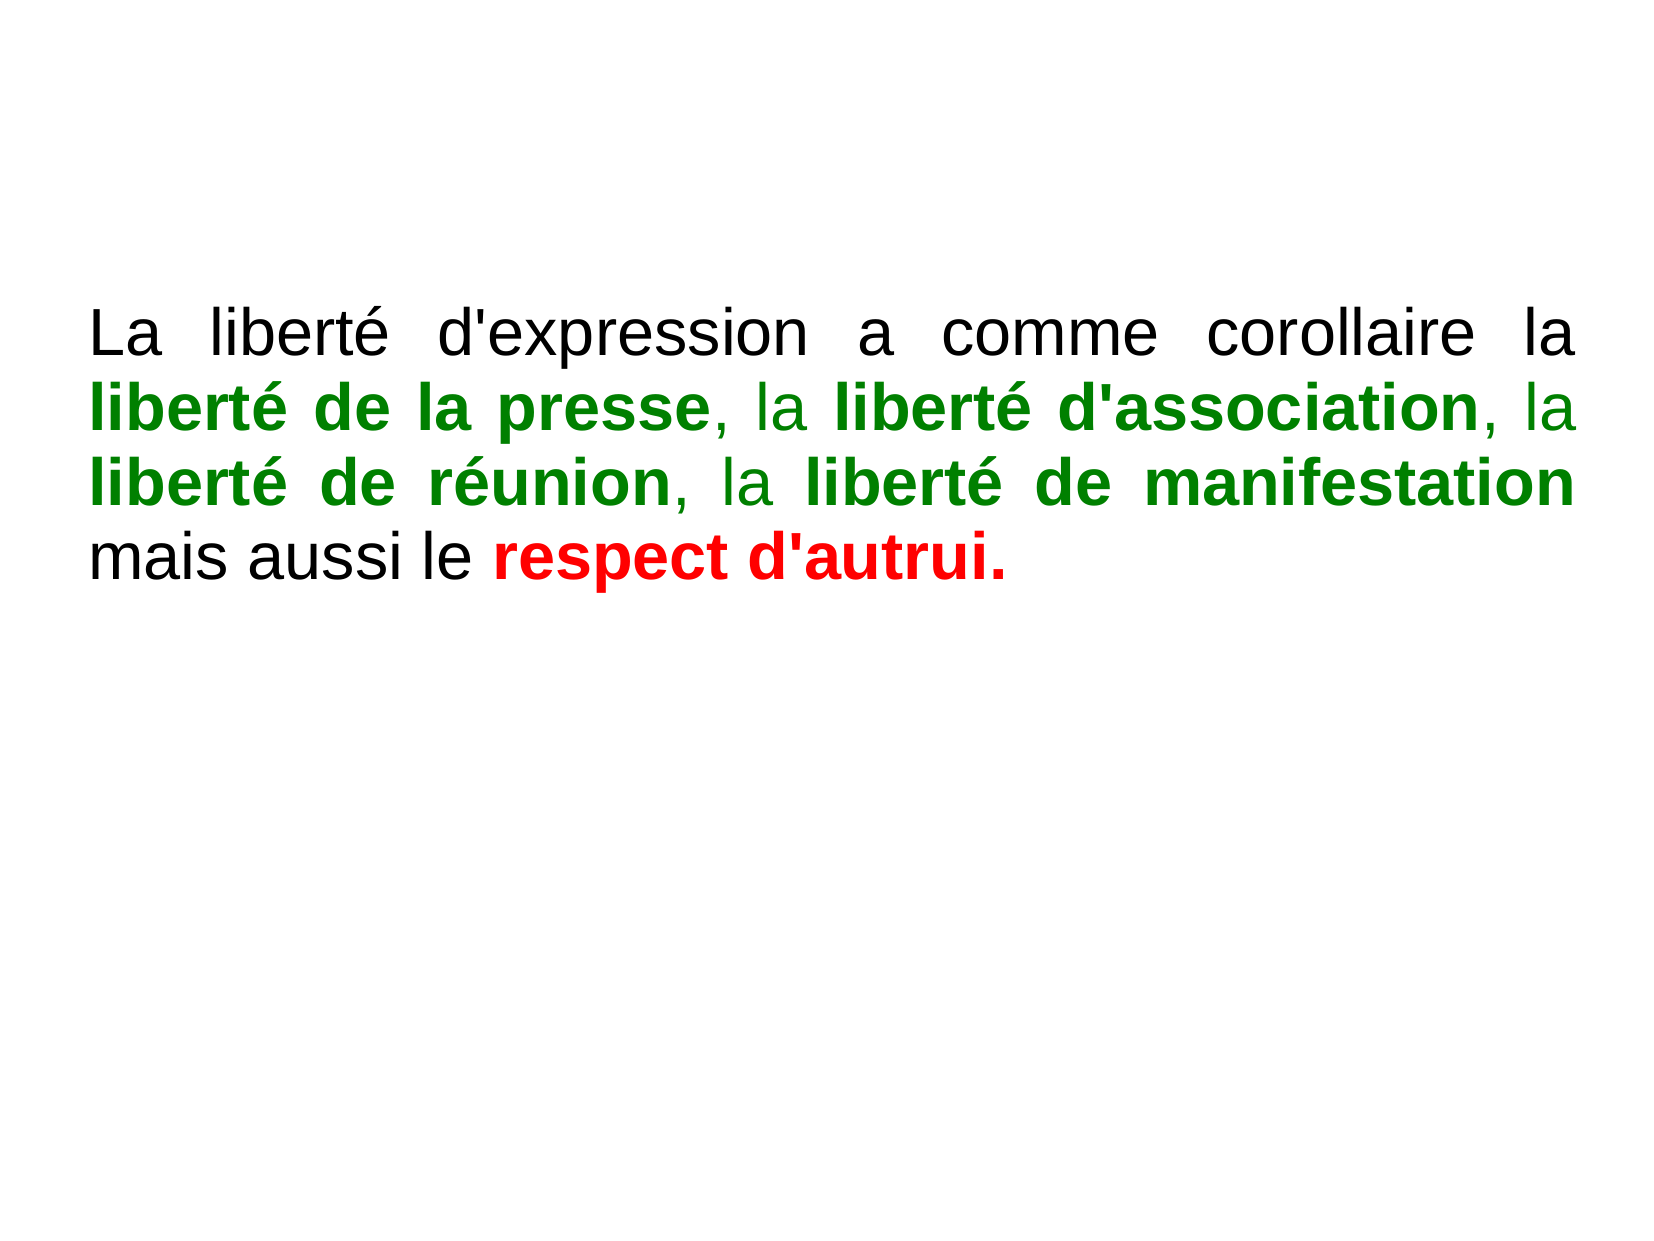

# La liberté d'expression a comme corollaire la liberté de la presse, la liberté d'association, la liberté de réunion, la liberté de manifestation mais aussi le respect d'autrui.